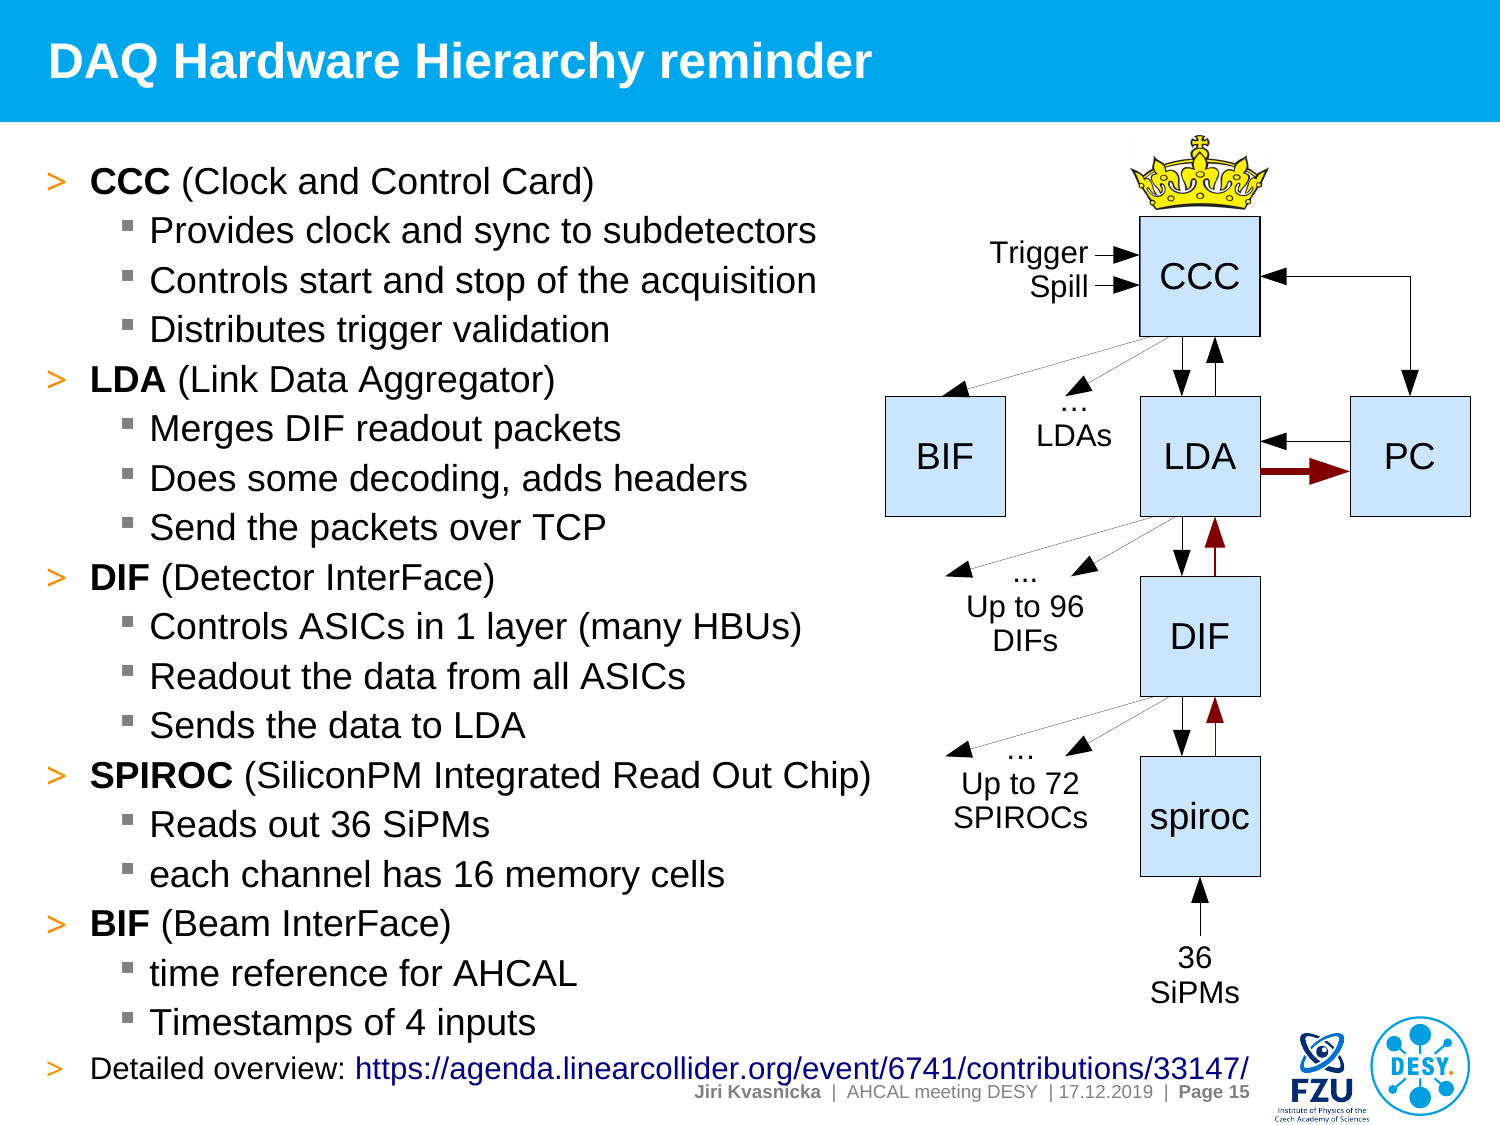

# DAQ Hardware Hierarchy reminder
CCC (Clock and Control Card)
Provides clock and sync to subdetectors
Controls start and stop of the acquisition
Distributes trigger validation
LDA (Link Data Aggregator)
Merges DIF readout packets
Does some decoding, adds headers
Send the packets over TCP
DIF (Detector InterFace)
Controls ASICs in 1 layer (many HBUs)
Readout the data from all ASICs
Sends the data to LDA
SPIROC (SiliconPM Integrated Read Out Chip)
Reads out 36 SiPMs
each channel has 16 memory cells
BIF (Beam InterFace)
time reference for AHCAL
Timestamps of 4 inputs
Detailed overview: https://agenda.linearcollider.org/event/6741/contributions/33147/
CCC
Trigger
Spill
…
LDAs
BIF
LDA
PC
...
Up to 96
DIFs
DIF
…
Up to 72
SPIROCs
spiroc
36
SiPMs